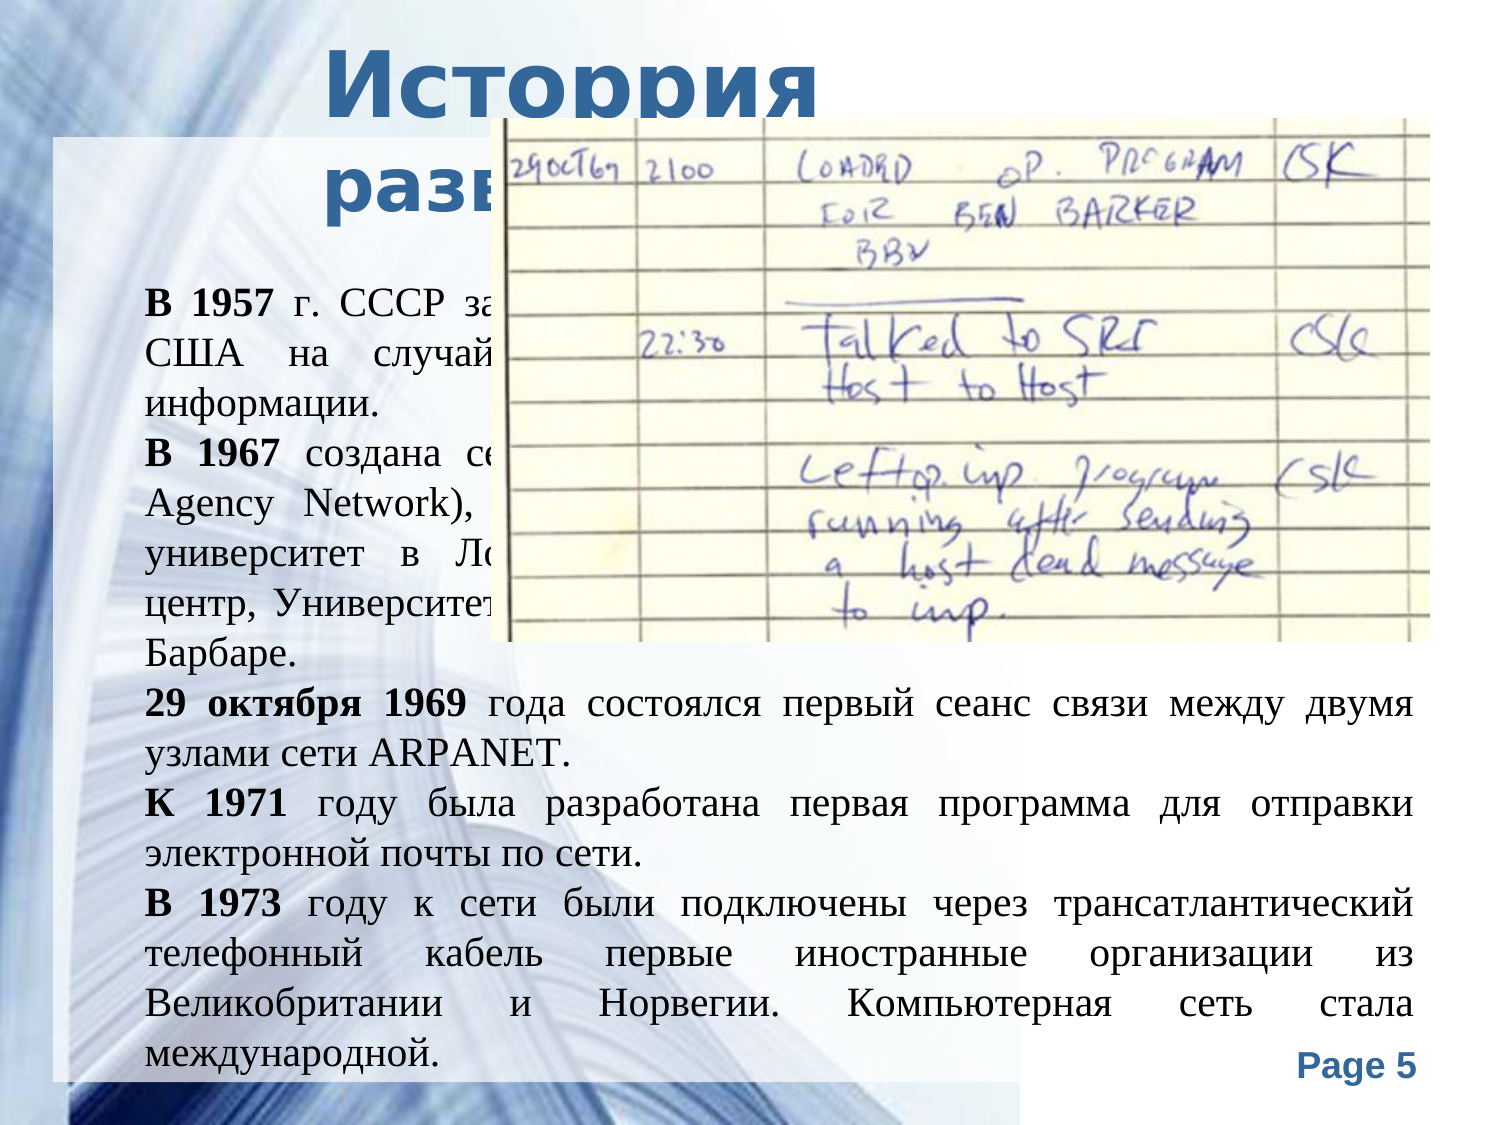

Исторрия
развития Интеренет:
В 1957 г. СССР запустила первый спутник. Министерству обороны США на случай войны нужна надежная система передачи информации.
В 1967 создана сеть ARPANET (англ. Advanced Research Projects Agency Network), объединившая четыре центра: Калифорнийский университет в Лос-Анджелесе, Стэнфордский исследовательский центр, Университет Юты и Университет штата Калифорния в Санта-Барбаре.
29 октября 1969 года состоялся первый сеанс связи между двумя узлами сети ARPANET.
К 1971 году была разработана первая программа для отправки электронной почты по сети.
В 1973 году к сети были подключены через трансатлантический телефонный кабель первые иностранные организации из Великобритании и Норвегии. Компьютерная сеть стала международной.